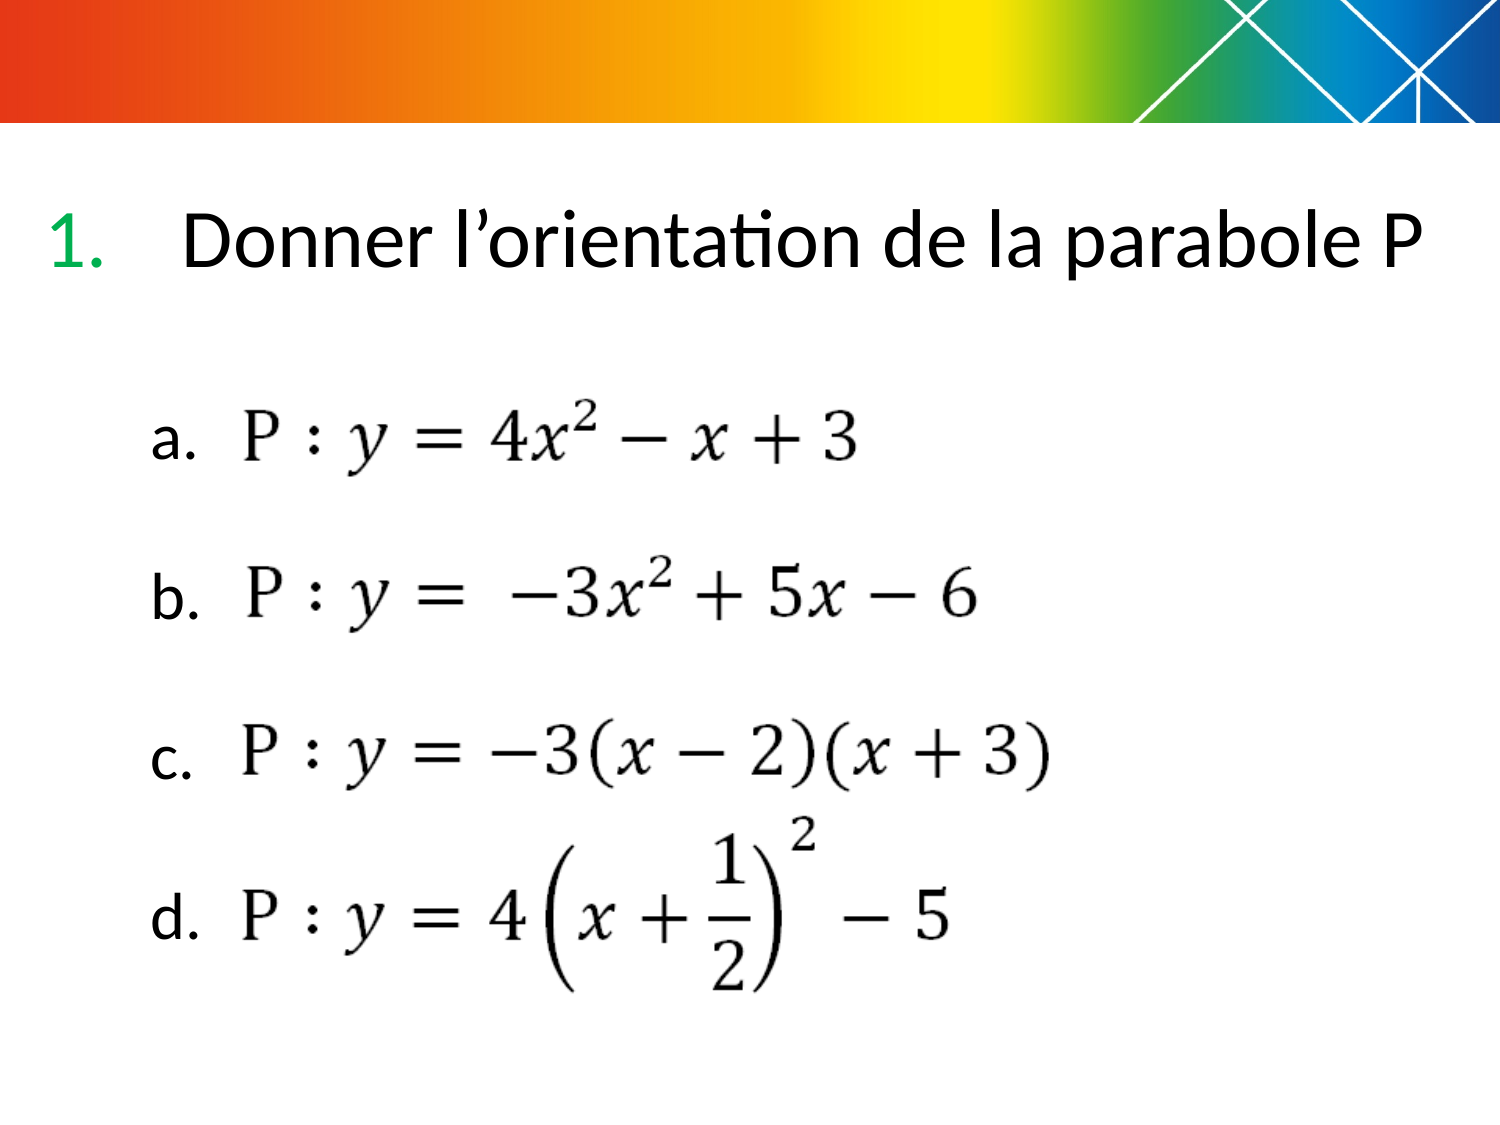

# Donner l’orientation de la parabole P
a.
b.
c.
d.